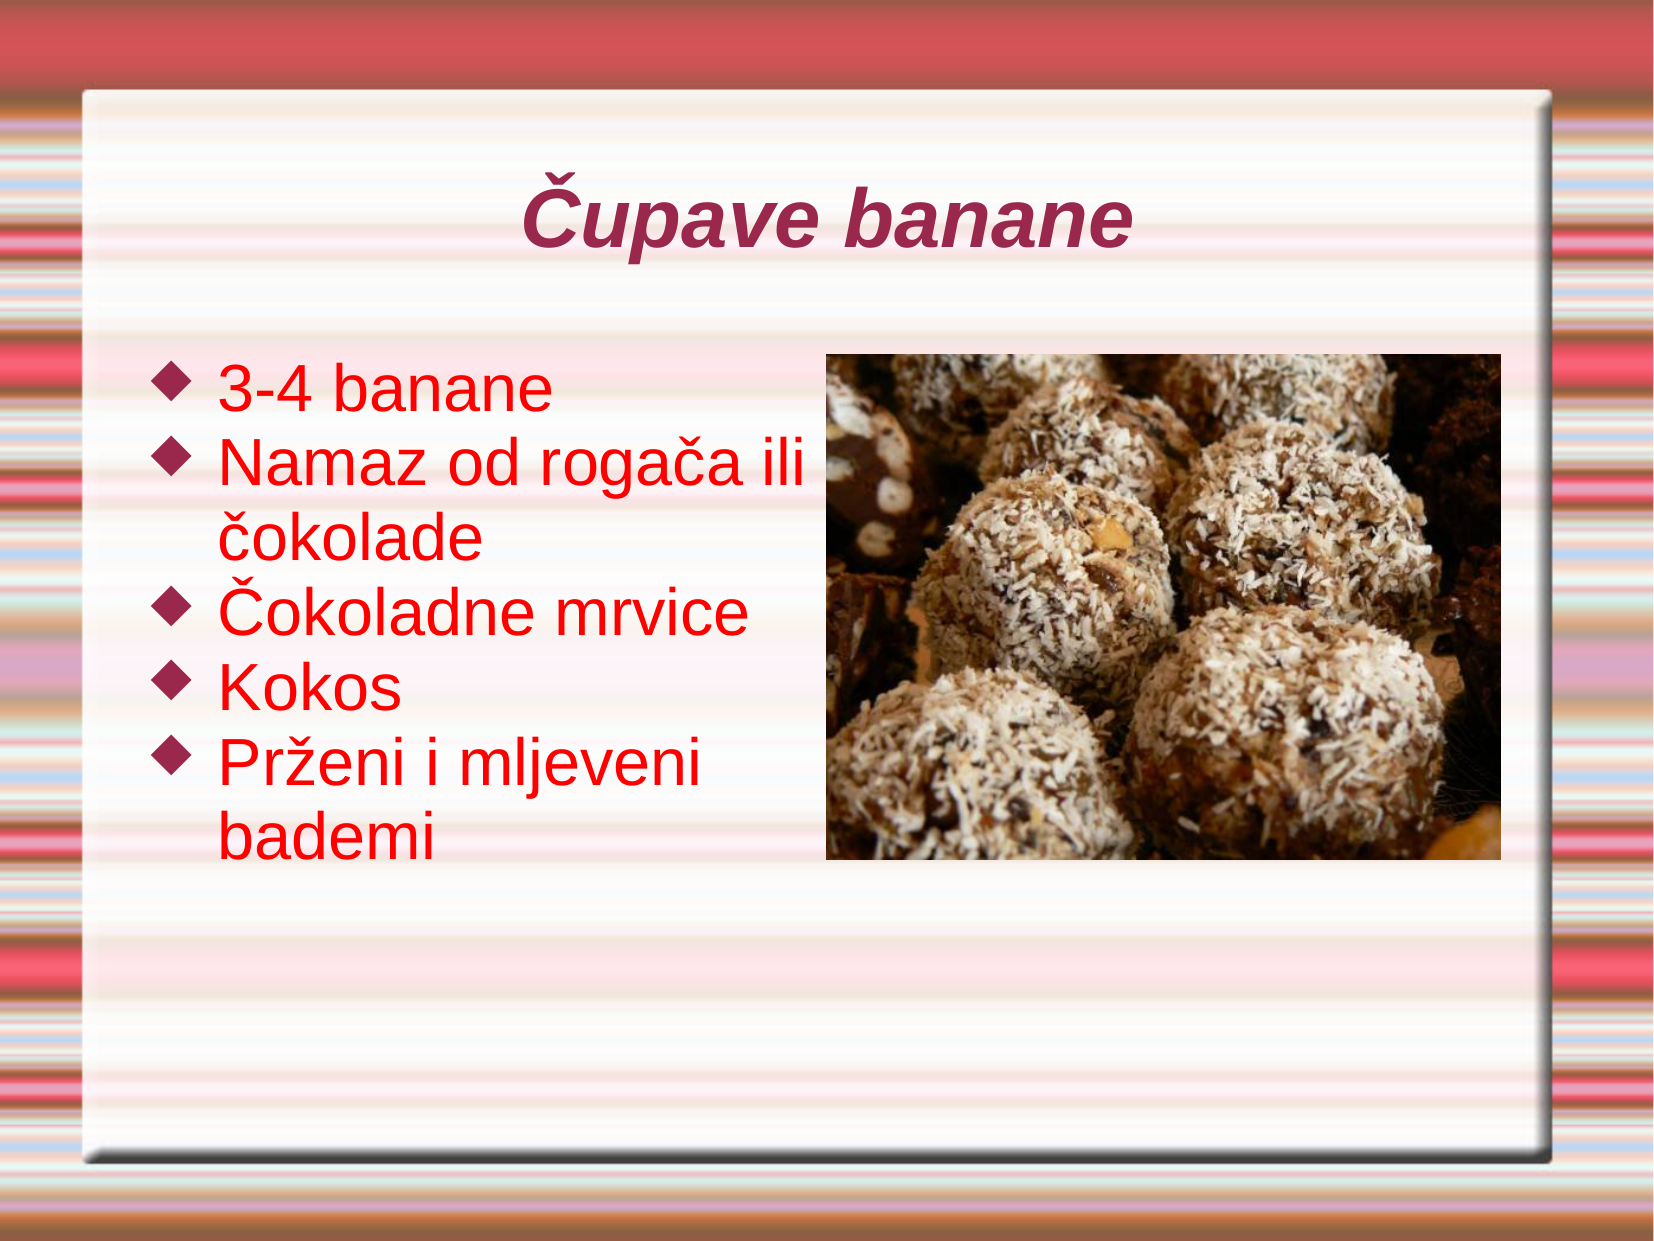

# Čupave banane
3-4 banane
Namaz od rogača ili čokolade
Čokoladne mrvice
Kokos
Prženi i mljeveni bademi